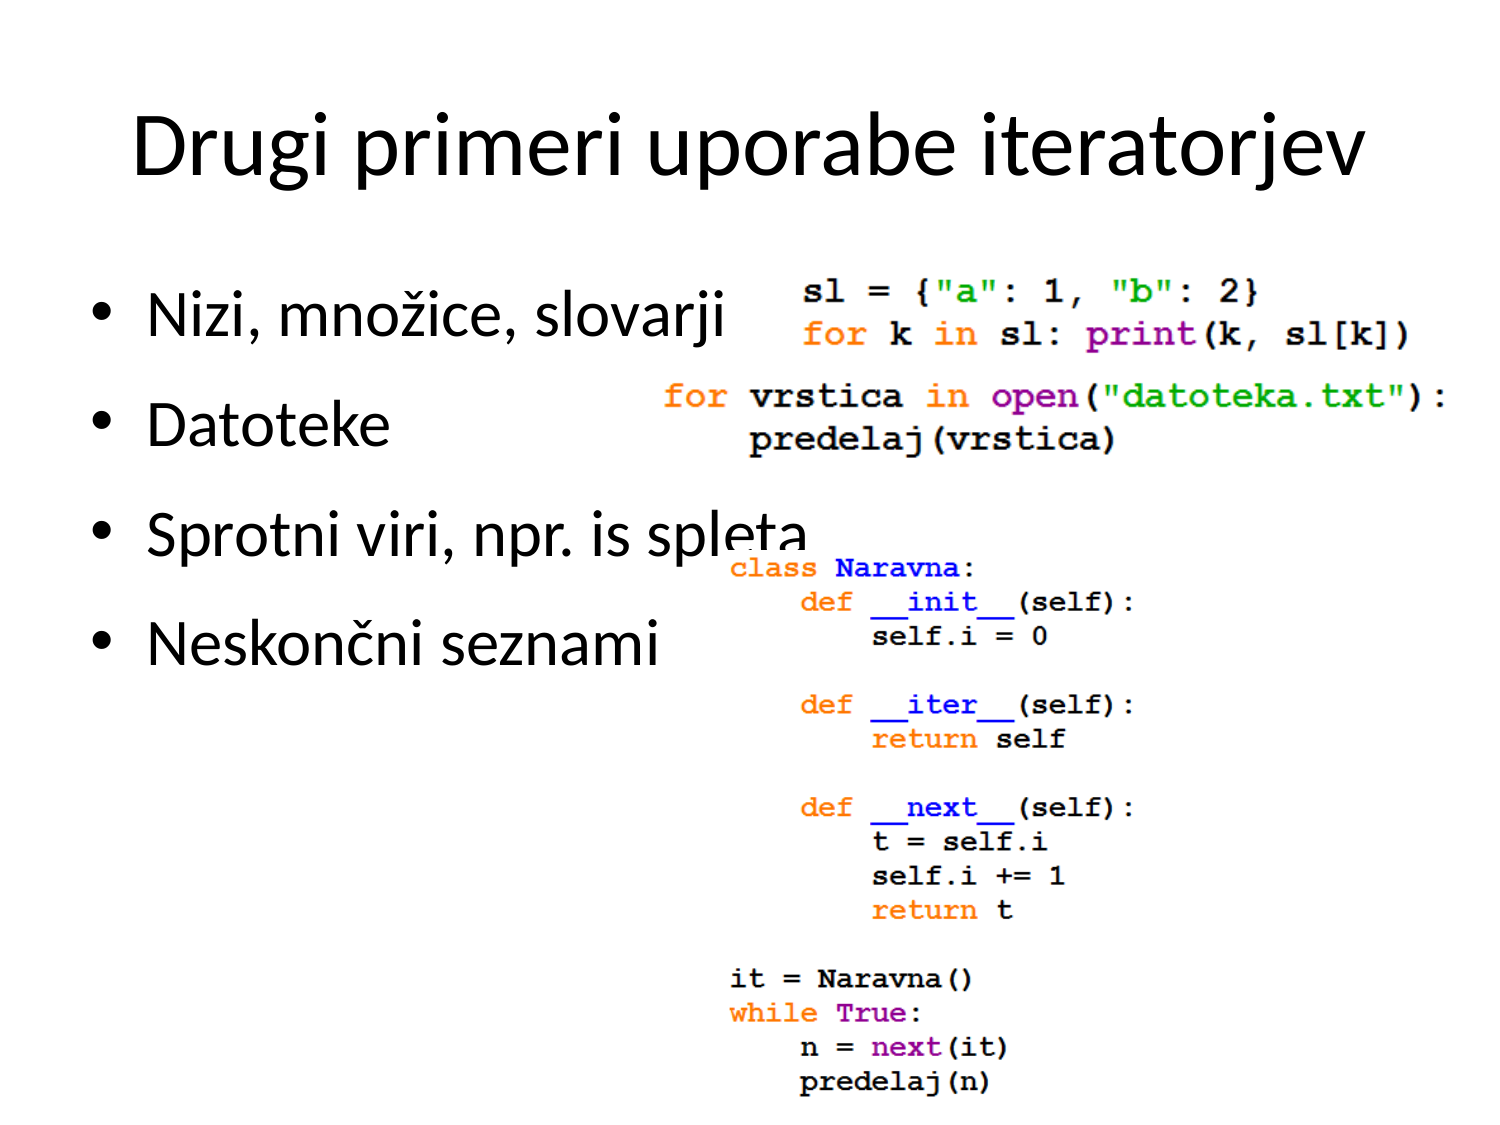

# Drugi primeri uporabe iteratorjev
Nizi, množice, slovarji
Datoteke
Sprotni viri, npr. is spleta
Neskončni seznami